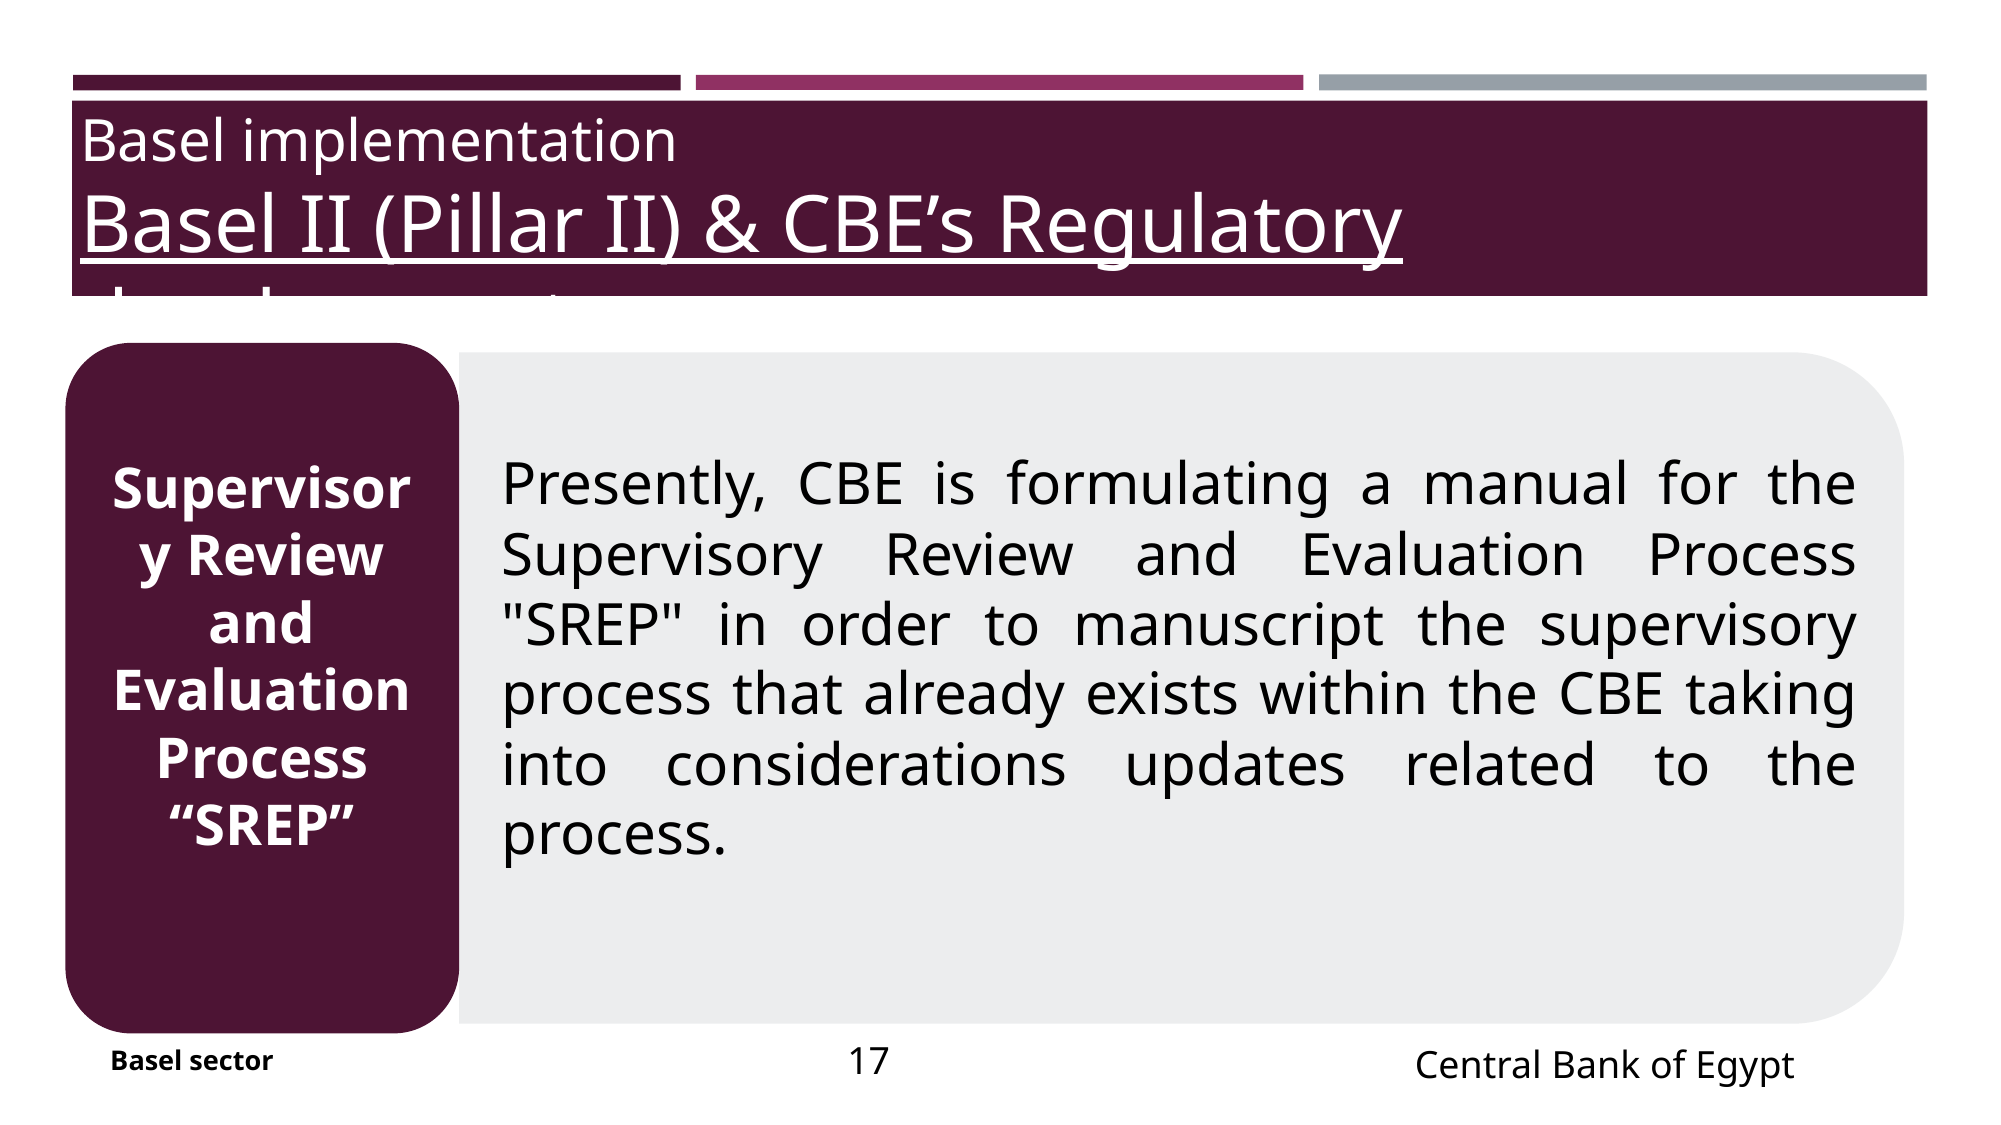

# Basel implementation Basel II (Pillar II) & CBE’s Regulatory developments
Supervisory Review and Evaluation Process “SREP”
Presently, CBE is formulating a manual for the Supervisory Review and Evaluation Process "SREP" in order to manuscript the supervisory process that already exists within the CBE taking into considerations updates related to the process.
Central Bank of Egypt